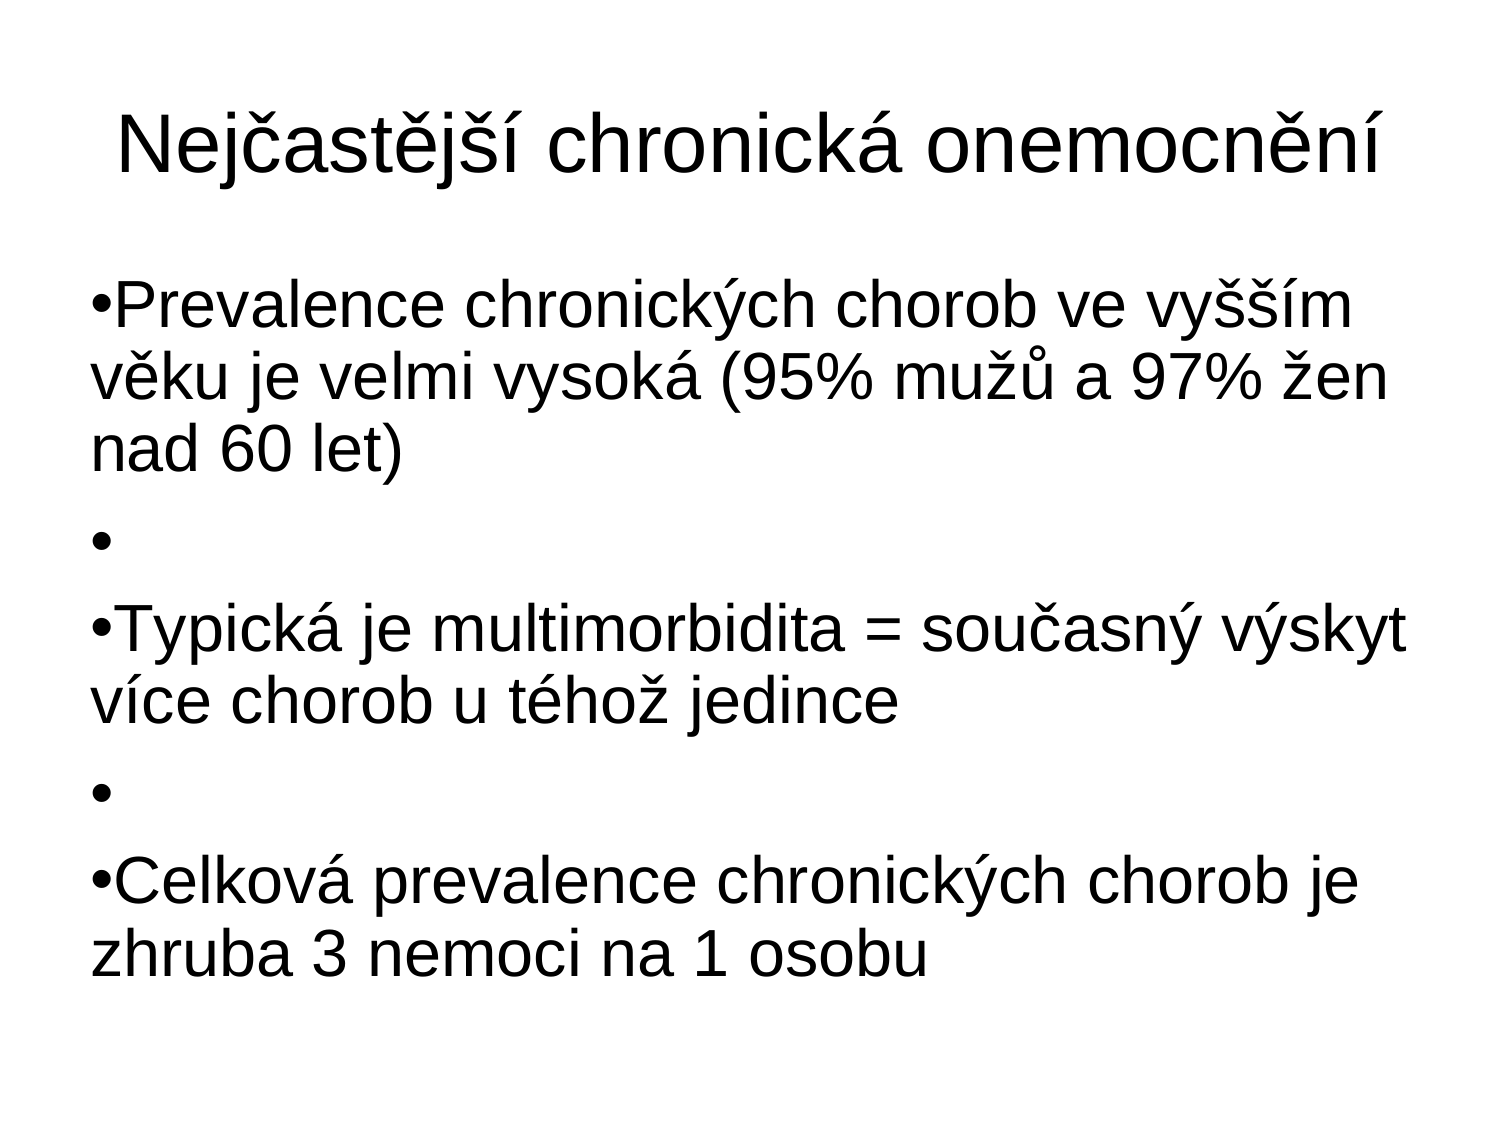

# Nejčastější chronická onemocnění
Prevalence chronických chorob ve vyšším věku je velmi vysoká (95% mužů a 97% žen nad 60 let)
Typická je multimorbidita = současný výskyt více chorob u téhož jedince
Celková prevalence chronických chorob je zhruba 3 nemoci na 1 osobu